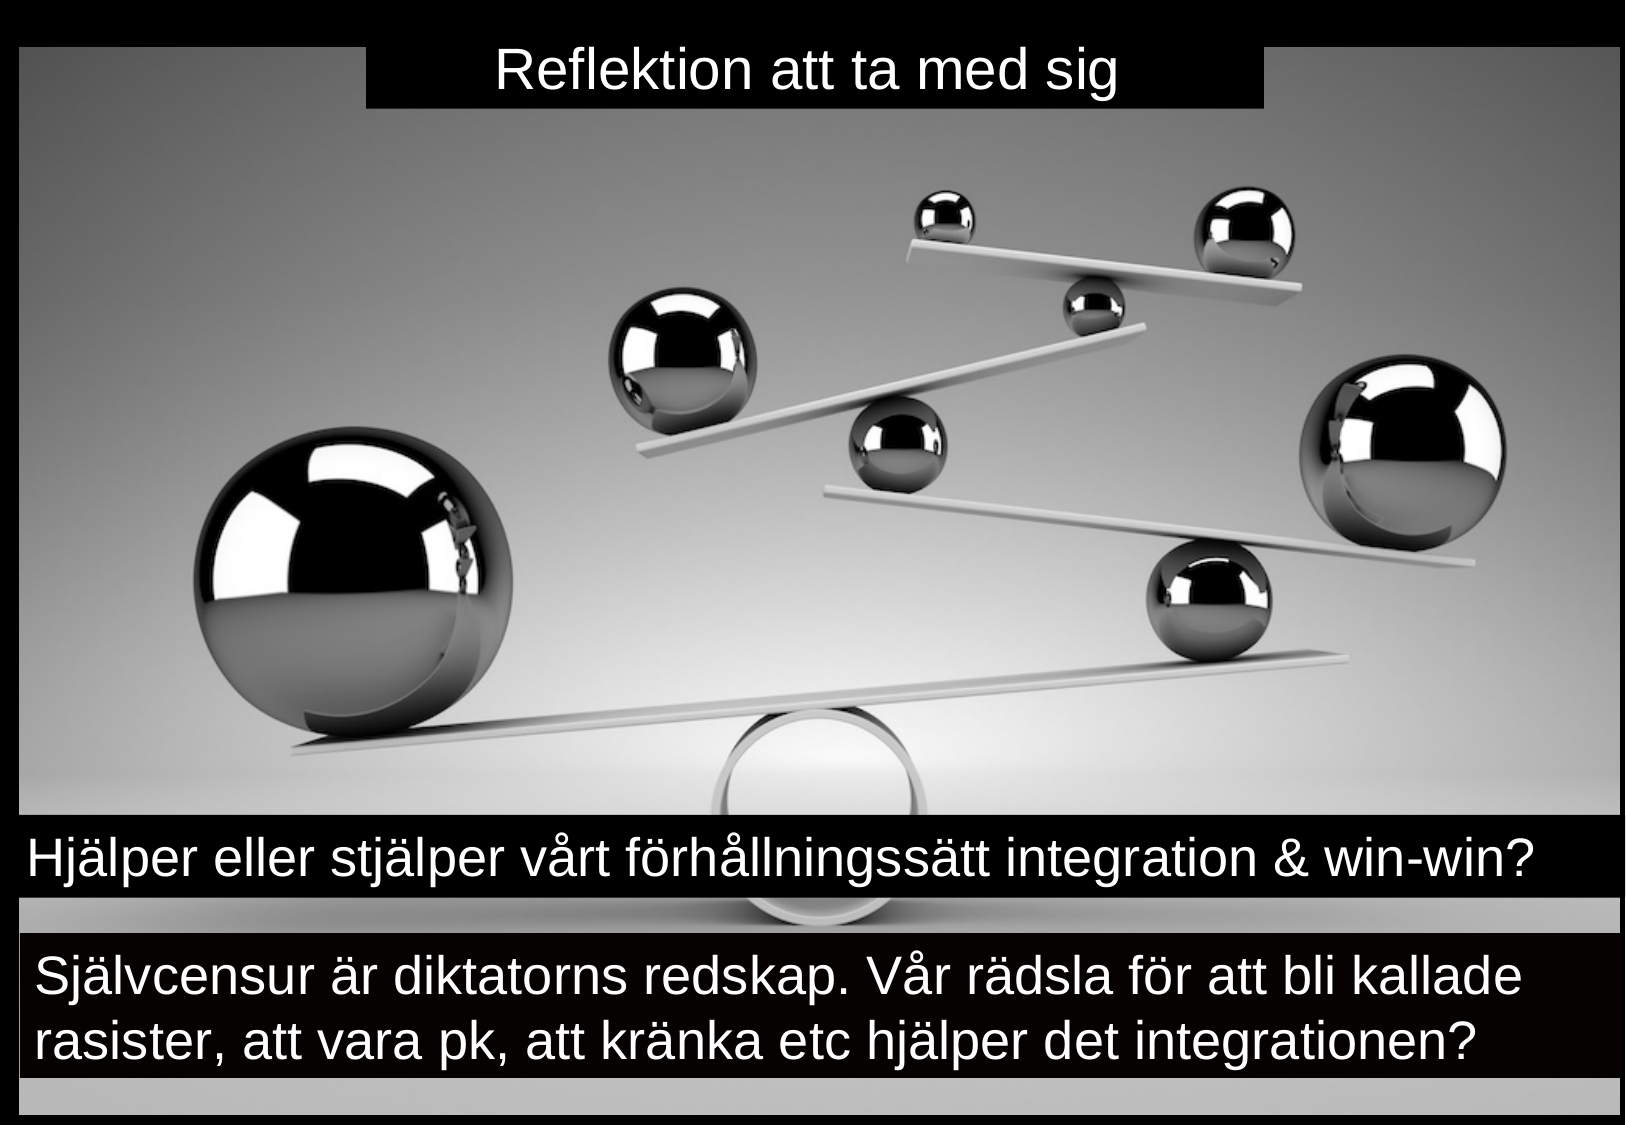

Reflektion att ta med sig
Hjälper eller stjälper vårt förhållningssätt integration & win-win?
Självcensur är diktatorns redskap. Vår rädsla för att bli kallade rasister, att vara pk, att kränka etc hjälper det integrationen?